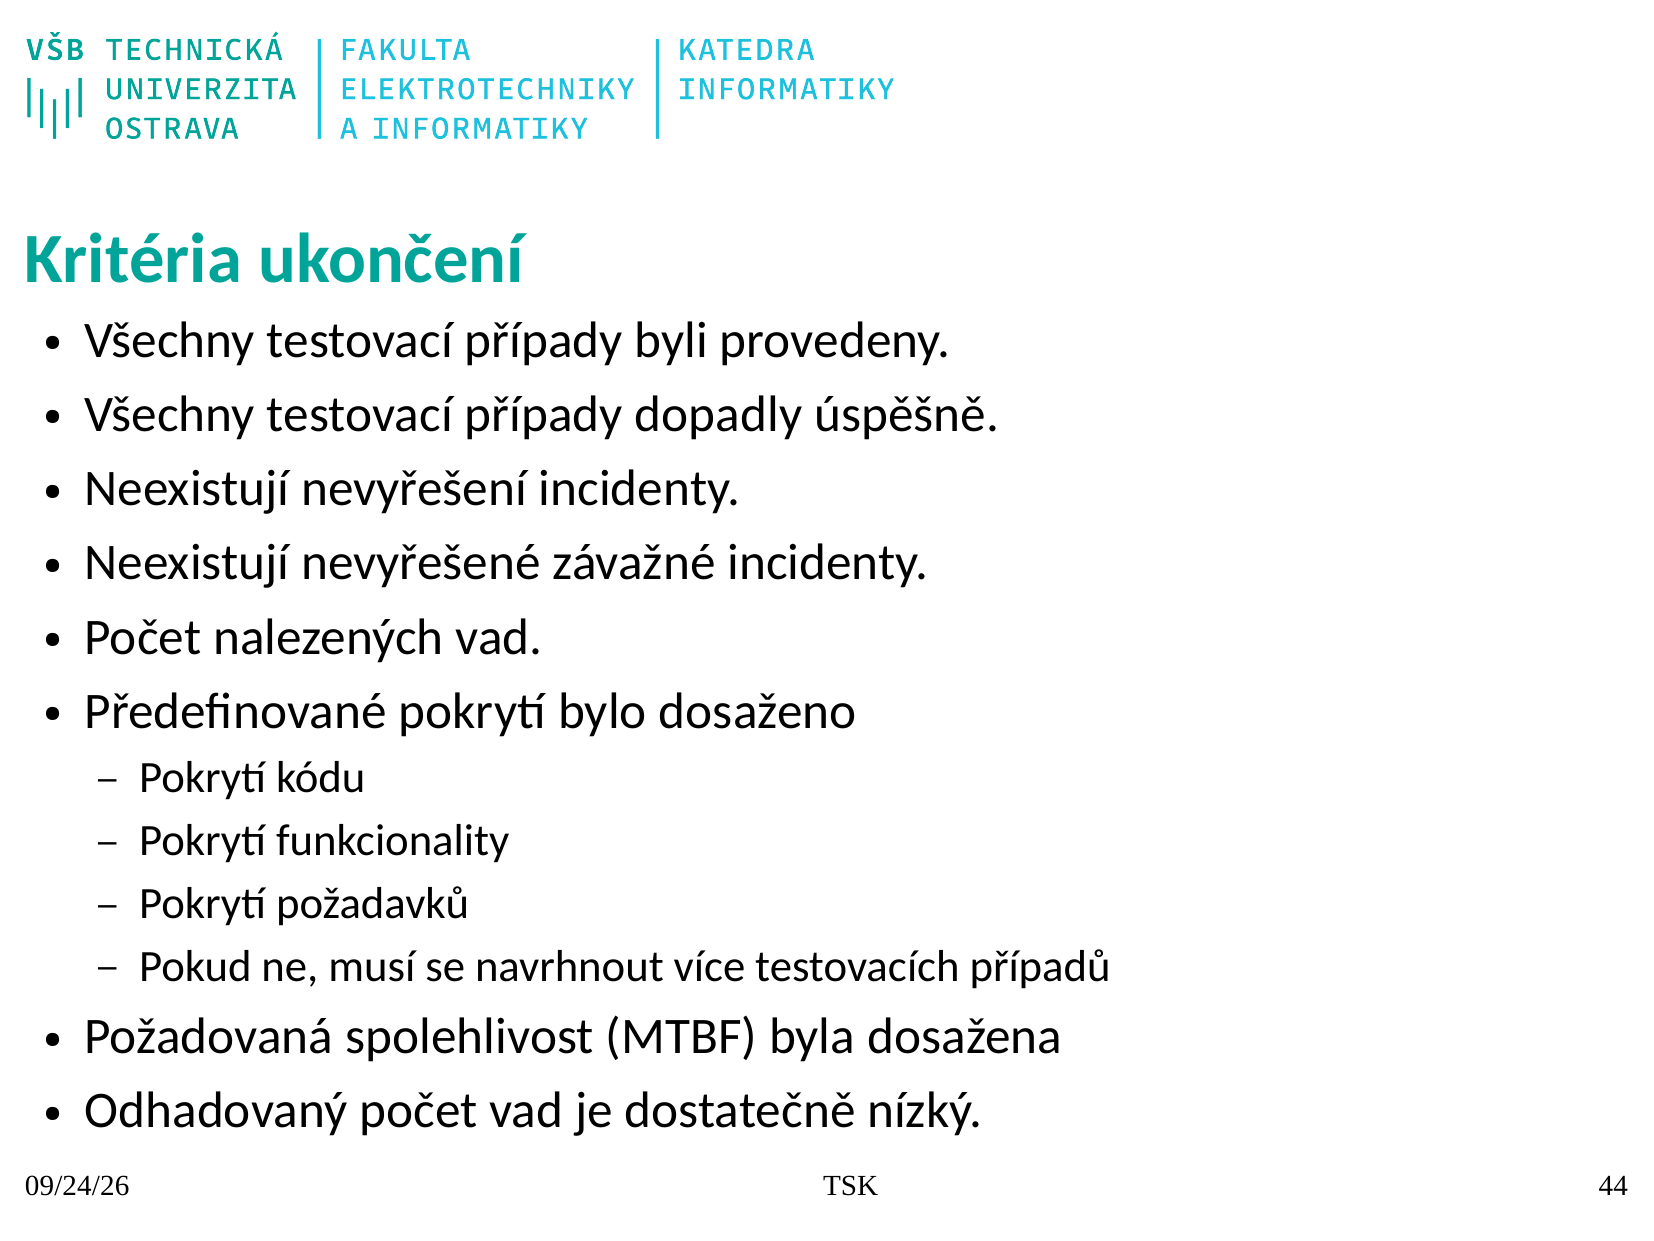

# Kritéria ukončení
Všechny testovací případy byli provedeny.
Všechny testovací případy dopadly úspěšně.
Neexistují nevyřešení incidenty.
Neexistují nevyřešené závažné incidenty.
Počet nalezených vad.
Předefinované pokrytí bylo dosaženo
Pokrytí kódu
Pokrytí funkcionality
Pokrytí požadavků
Pokud ne, musí se navrhnout více testovacích případů
Požadovaná spolehlivost (MTBF) byla dosažena
Odhadovaný počet vad je dostatečně nízký.
TSK
44